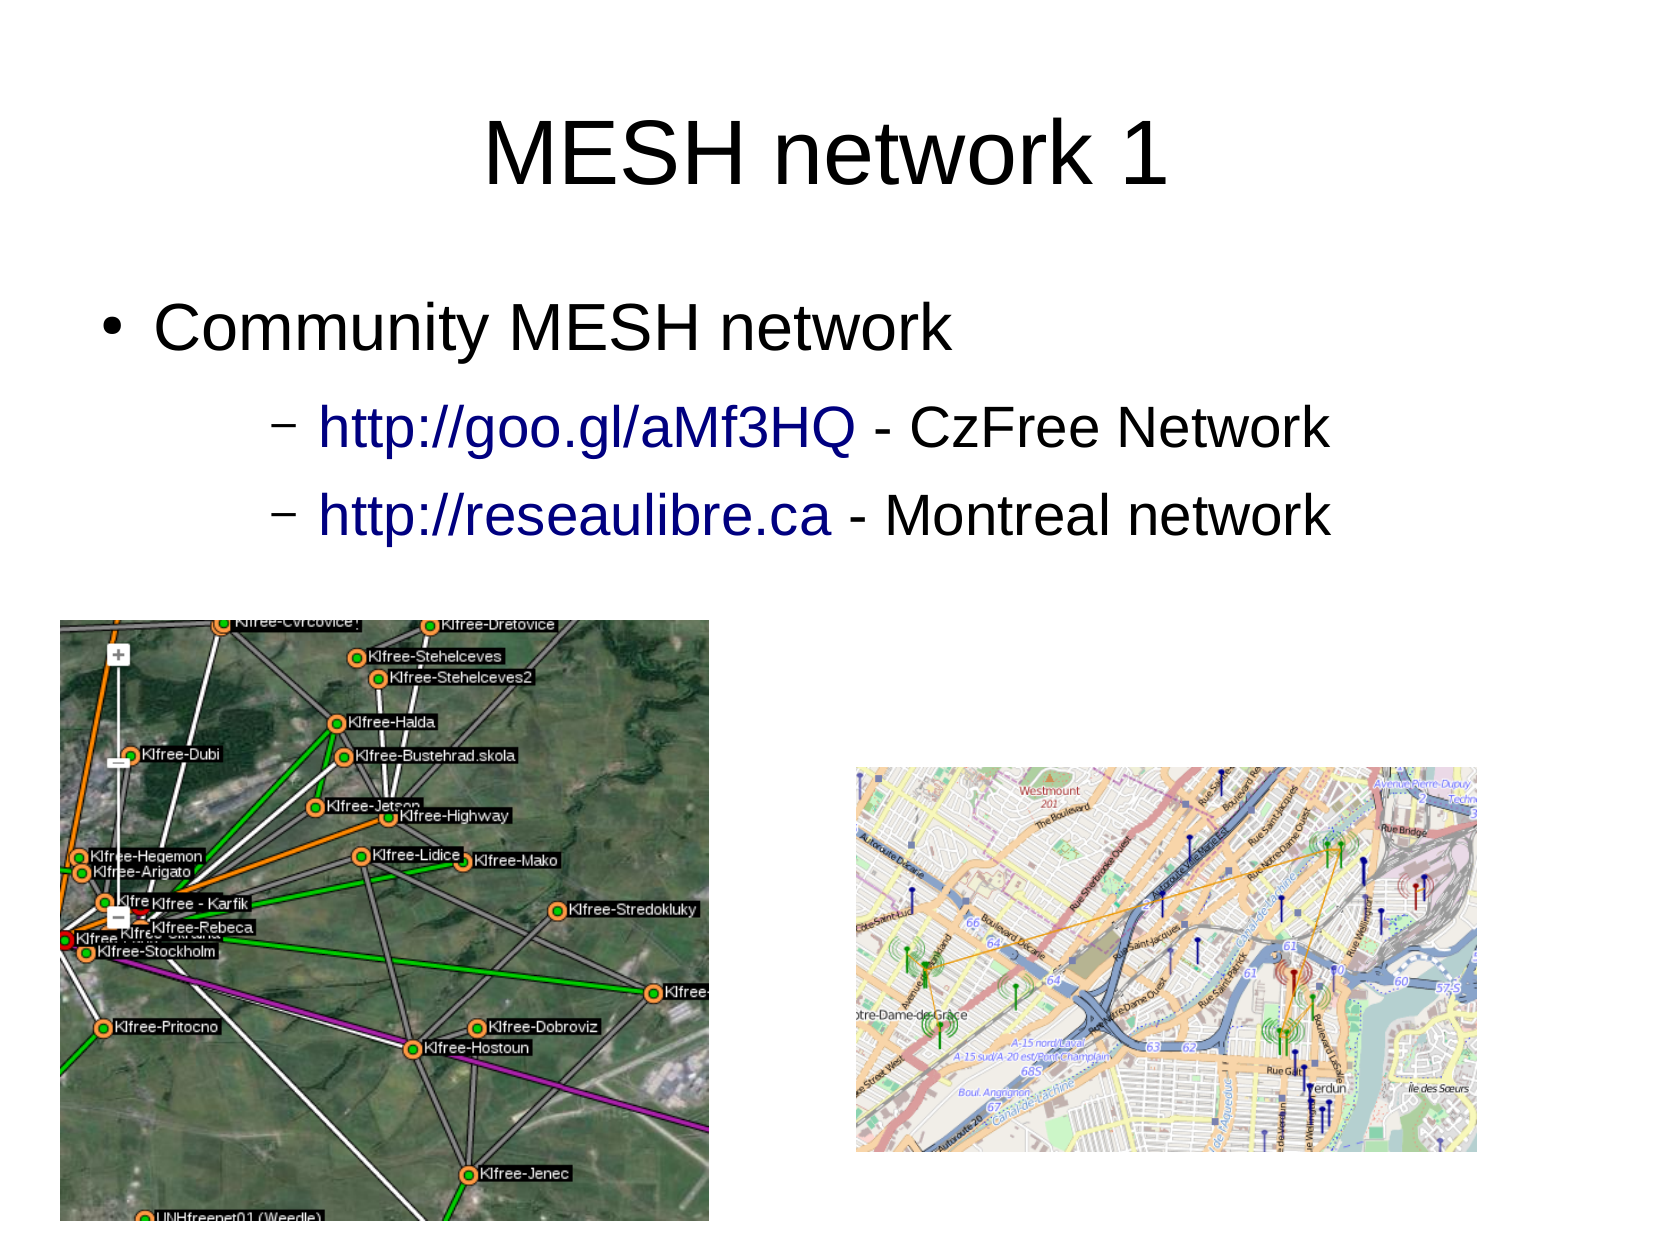

# MESH network 1
Community MESH network
http://goo.gl/aMf3HQ - CzFree Network
http://reseaulibre.ca - Montreal network